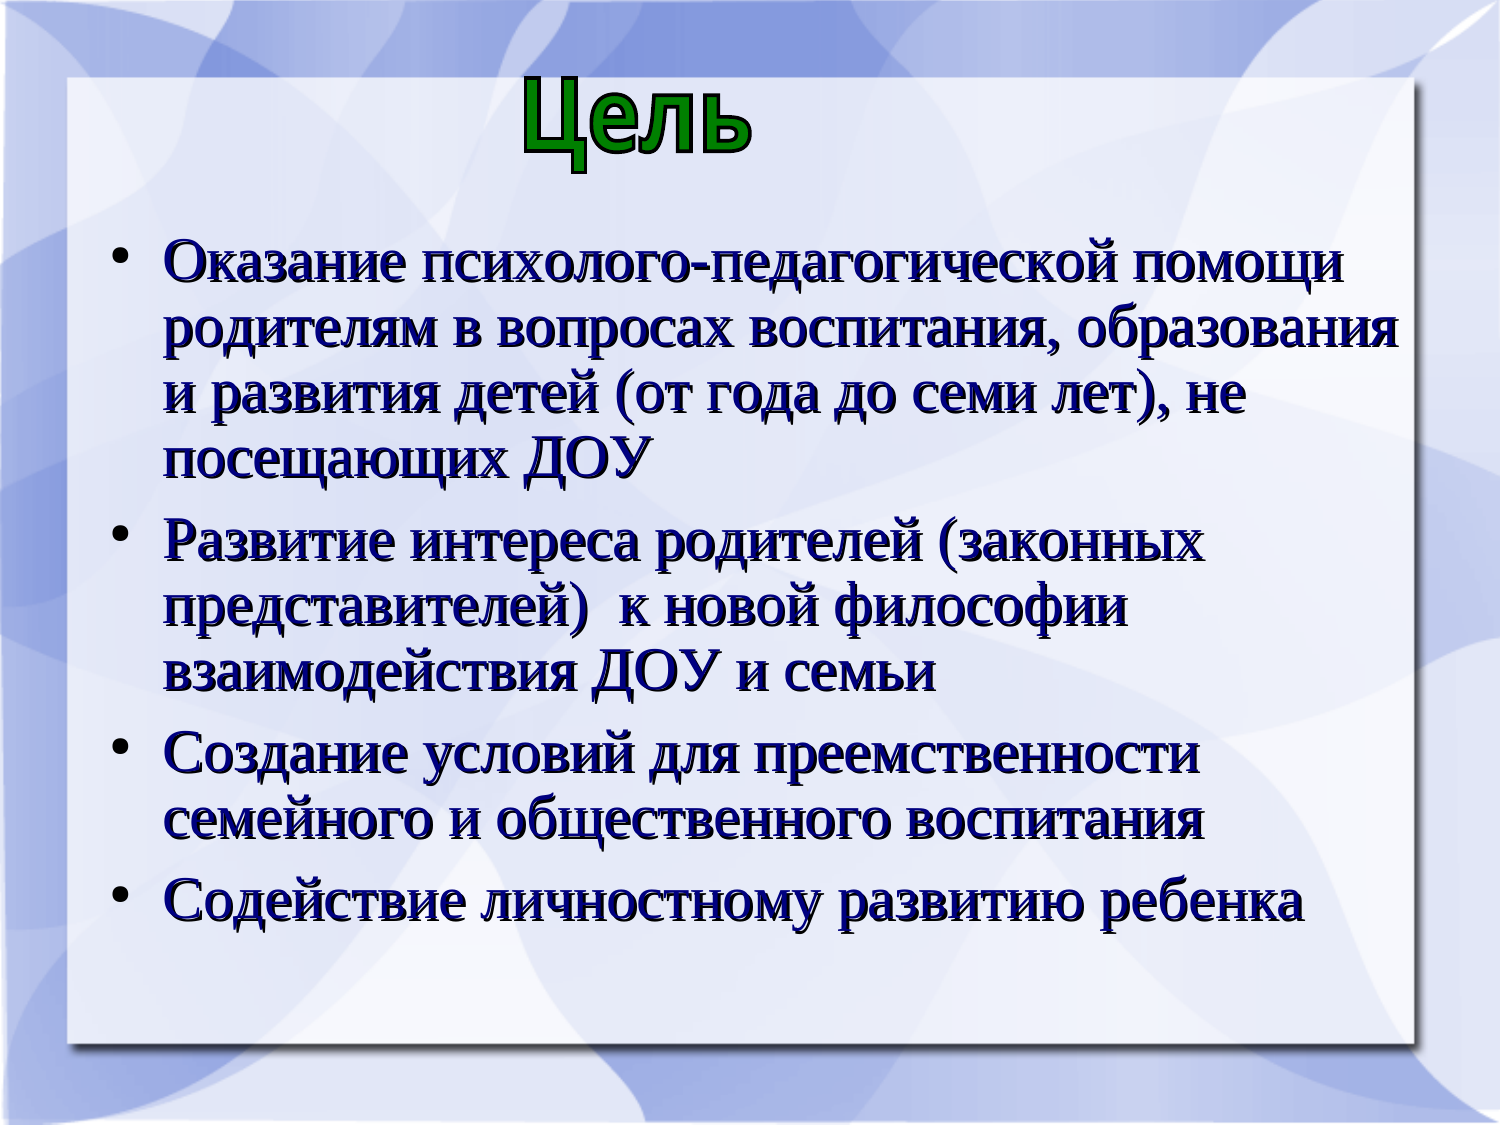

Цель
# Оказание психолого-педагогической помощи родителям в вопросах воспитания, образования и развития детей (от года до семи лет), не посещающих ДОУ
Развитие интереса родителей (законных представителей) к новой философии взаимодействия ДОУ и семьи
Создание условий для преемственности семейного и общественного воспитания
Содействие личностному развитию ребенка